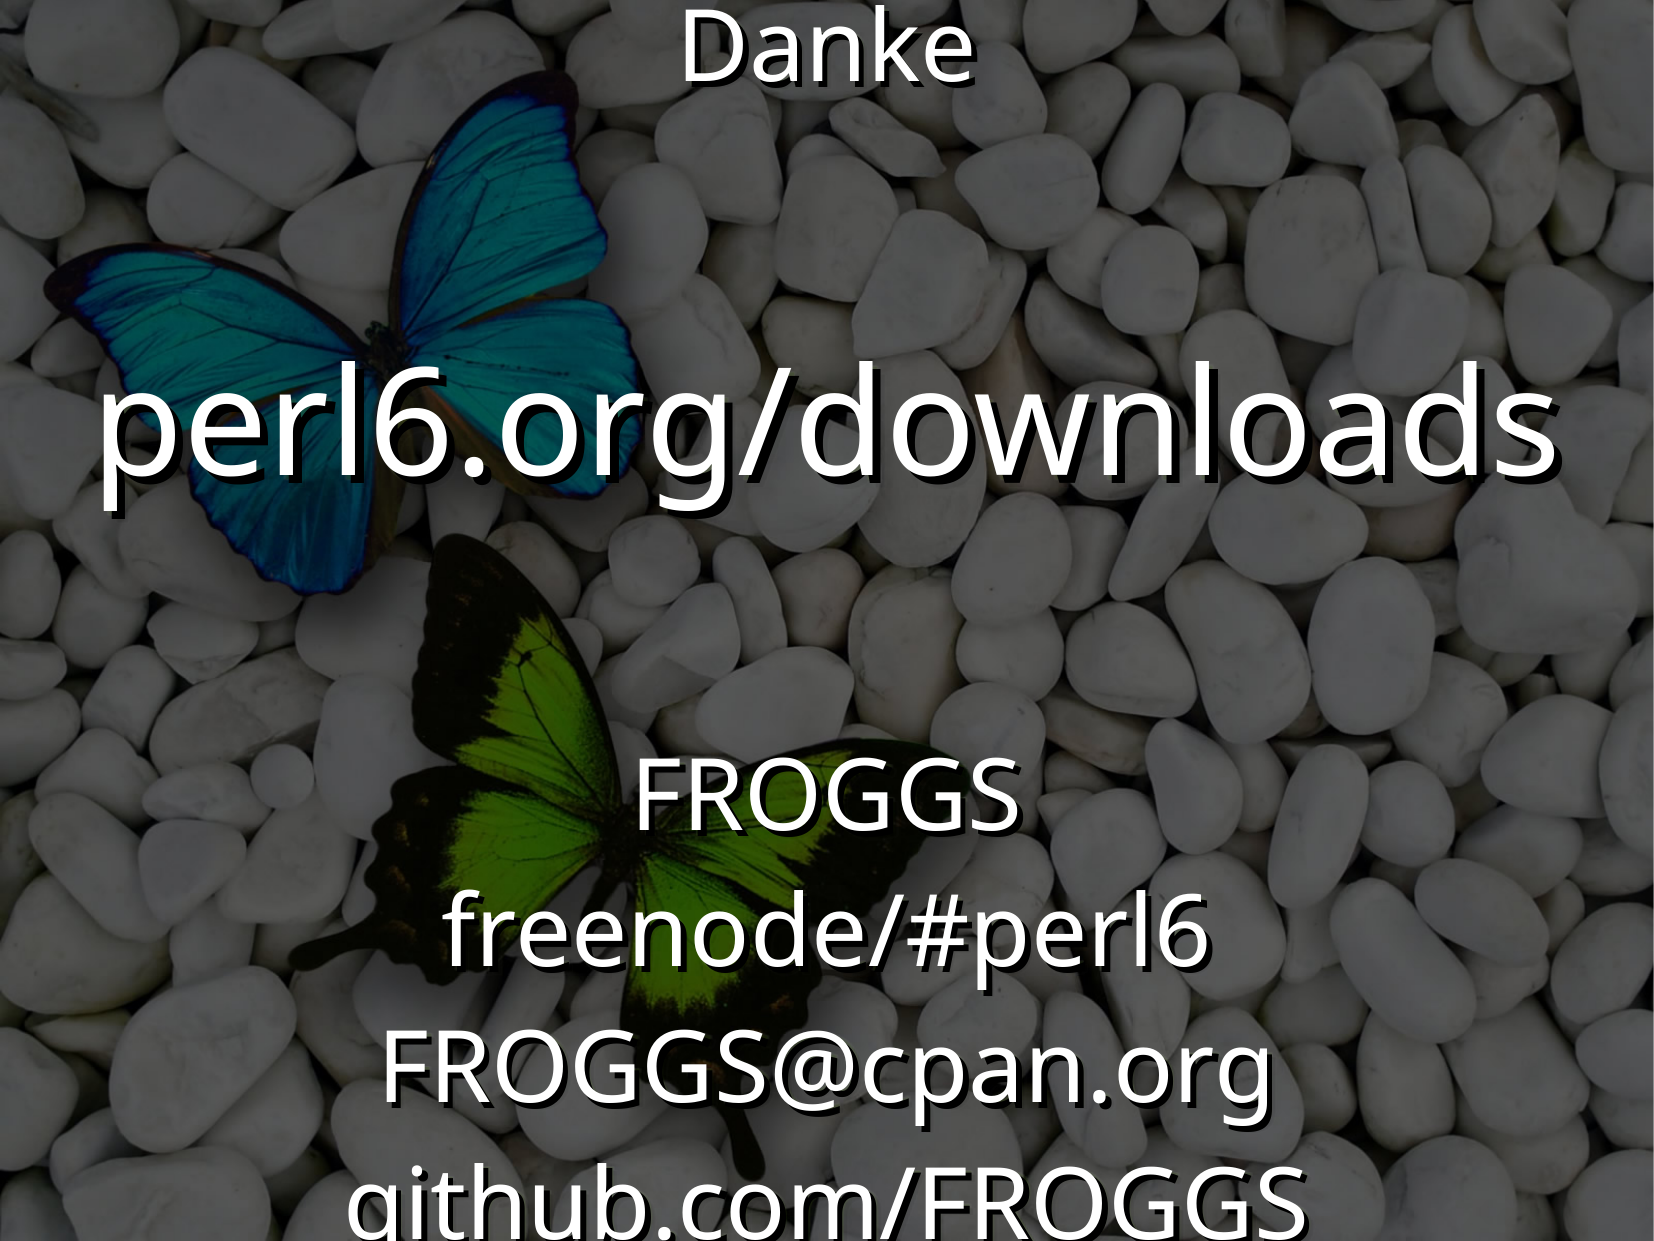

Danke
perl6.org/downloads
FROGGS
freenode/#perl6
FROGGS@cpan.org
github.com/FROGGS
#